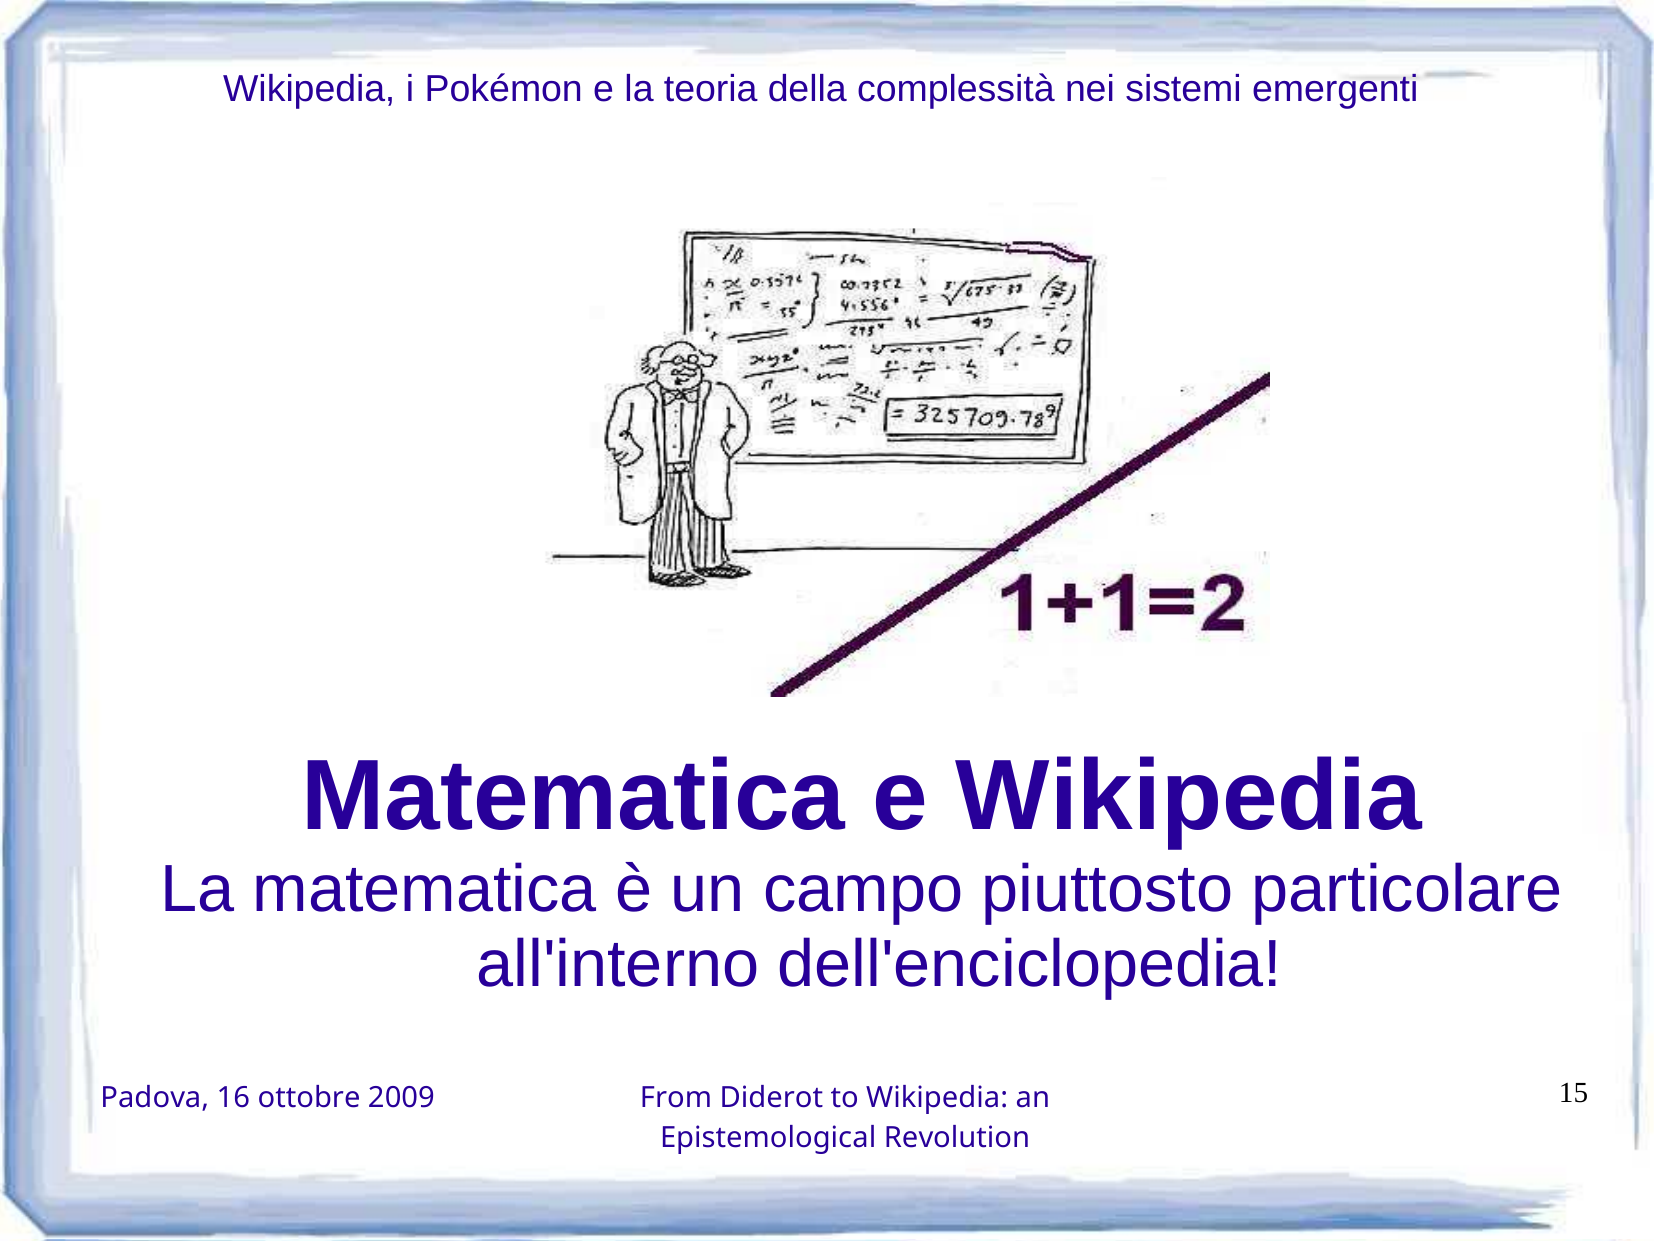

# Wikipedia, i Pokémon e la teoria della complessità nei sistemi emergenti
Matematica e Wikipedia
La matematica è un campo piuttosto particolare all'interno dell'enciclopedia!
Diderot : Wikipedia = XVIII secolo : XXI secolo
15